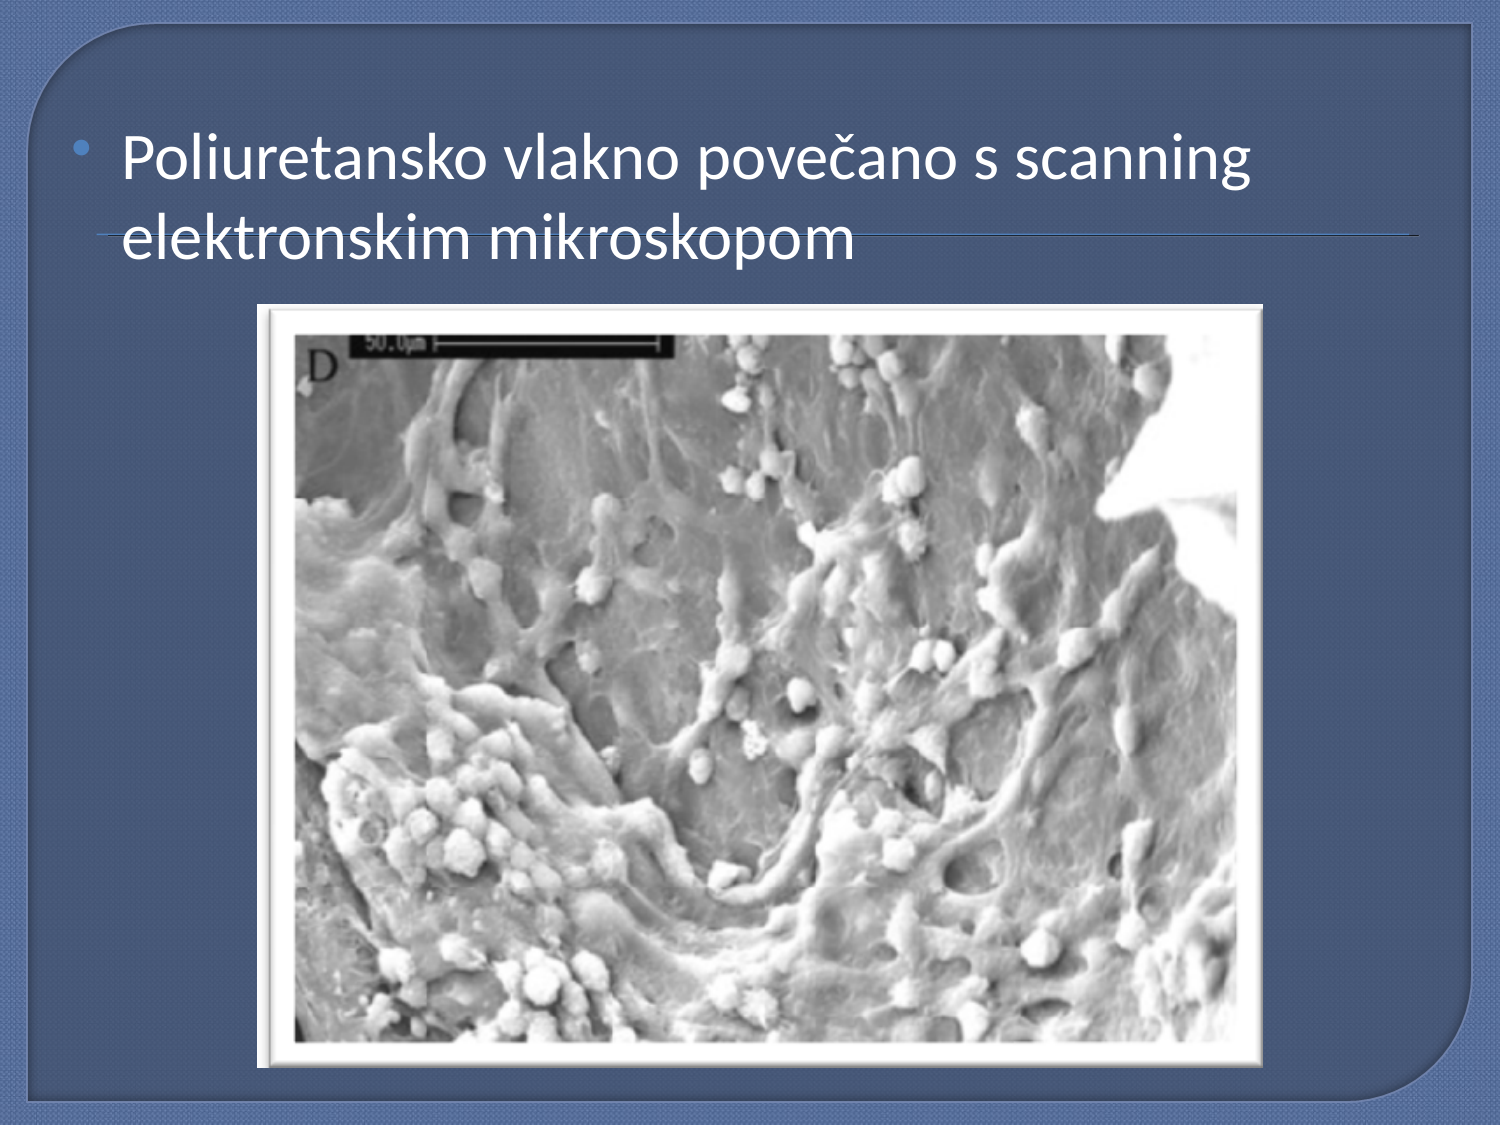

# Poliuretansko vlakno povečano s scanning elektronskim mikroskopom